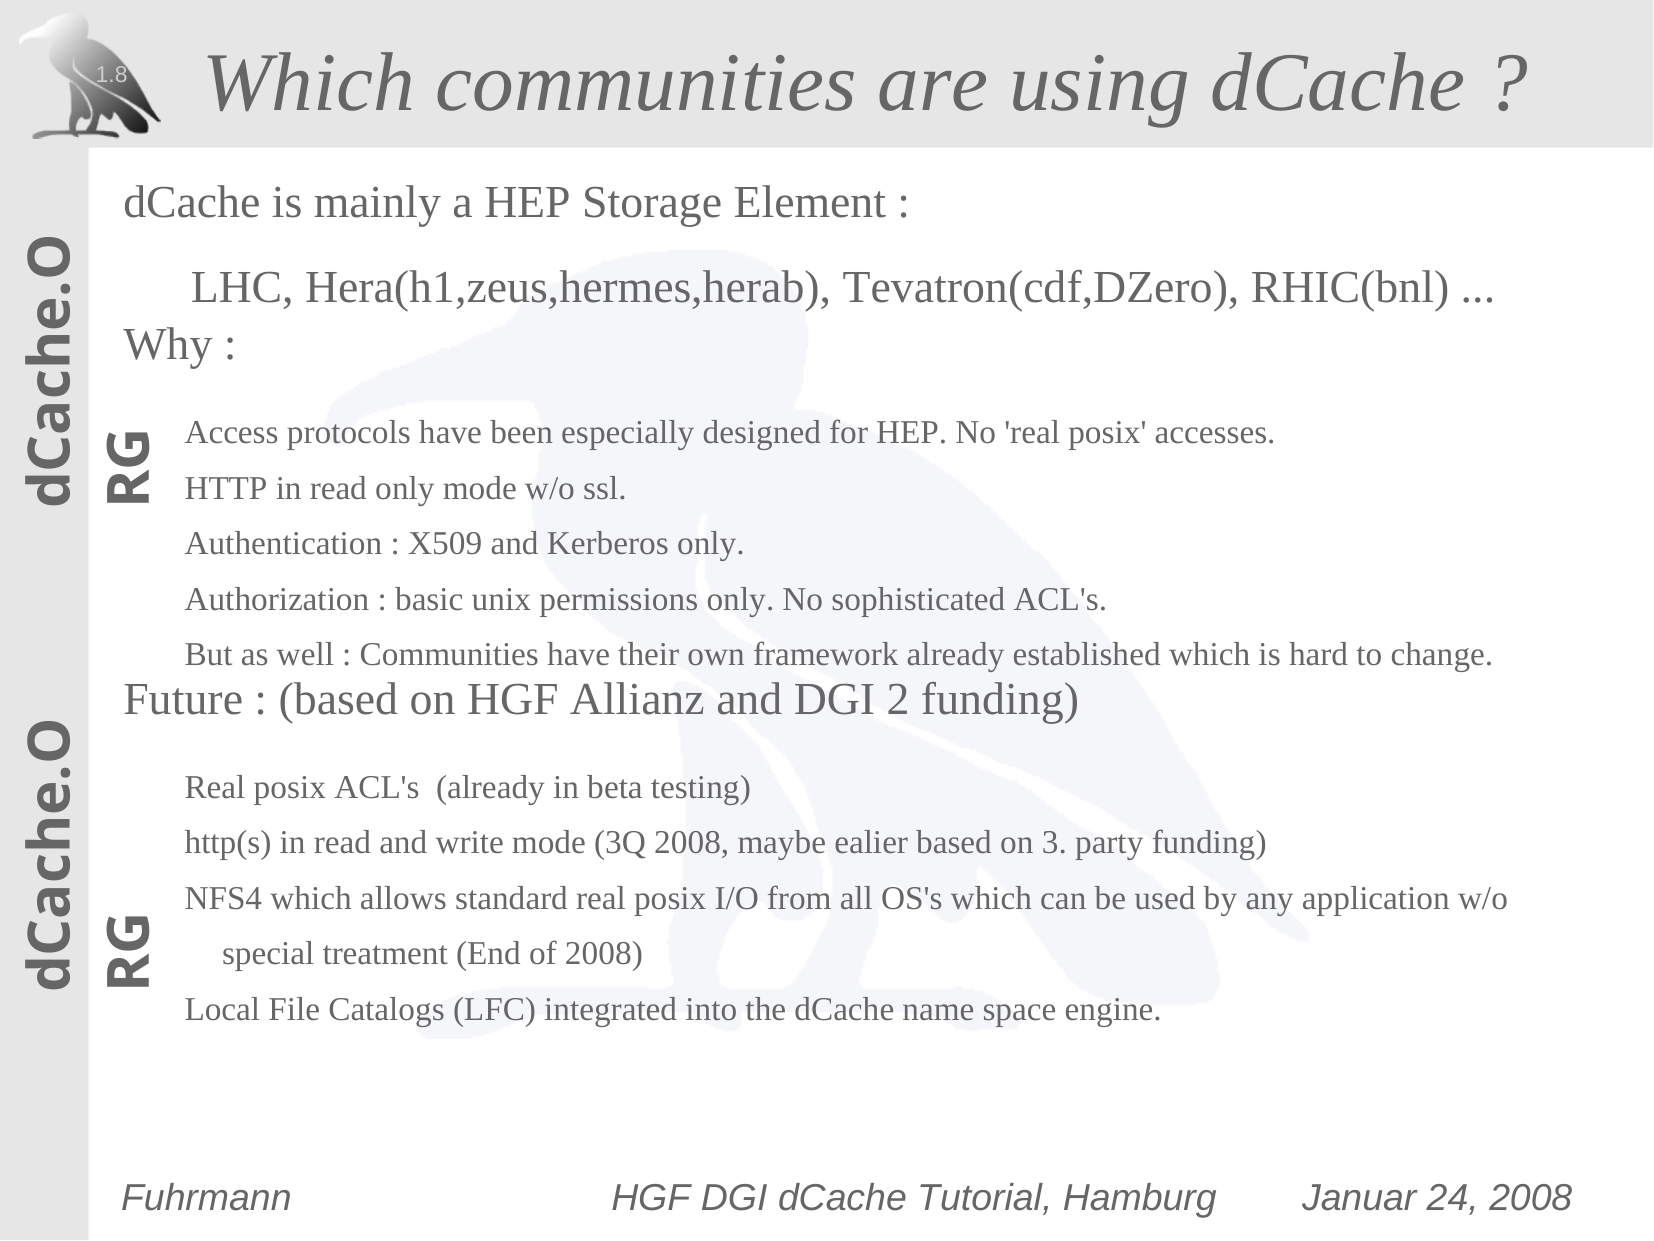

Which communities are using dCache ?
dCache is mainly a HEP Storage Element :
LHC, Hera(h1,zeus,hermes,herab), Tevatron(cdf,DZero), RHIC(bnl) ...
Why :
Access protocols have been especially designed for HEP. No 'real posix' accesses.
HTTP in read only mode w/o ssl.
Authentication : X509 and Kerberos only.
Authorization : basic unix permissions only. No sophisticated ACL's.
But as well : Communities have their own framework already established which is hard to change.
Future : (based on HGF Allianz and DGI 2 funding)
Real posix ACL's (already in beta testing)
http(s) in read and write mode (3Q 2008, maybe ealier based on 3. party funding)
NFS4 which allows standard real posix I/O from all OS's which can be used by any application w/o special treatment (End of 2008)
Local File Catalogs (LFC) integrated into the dCache name space engine.